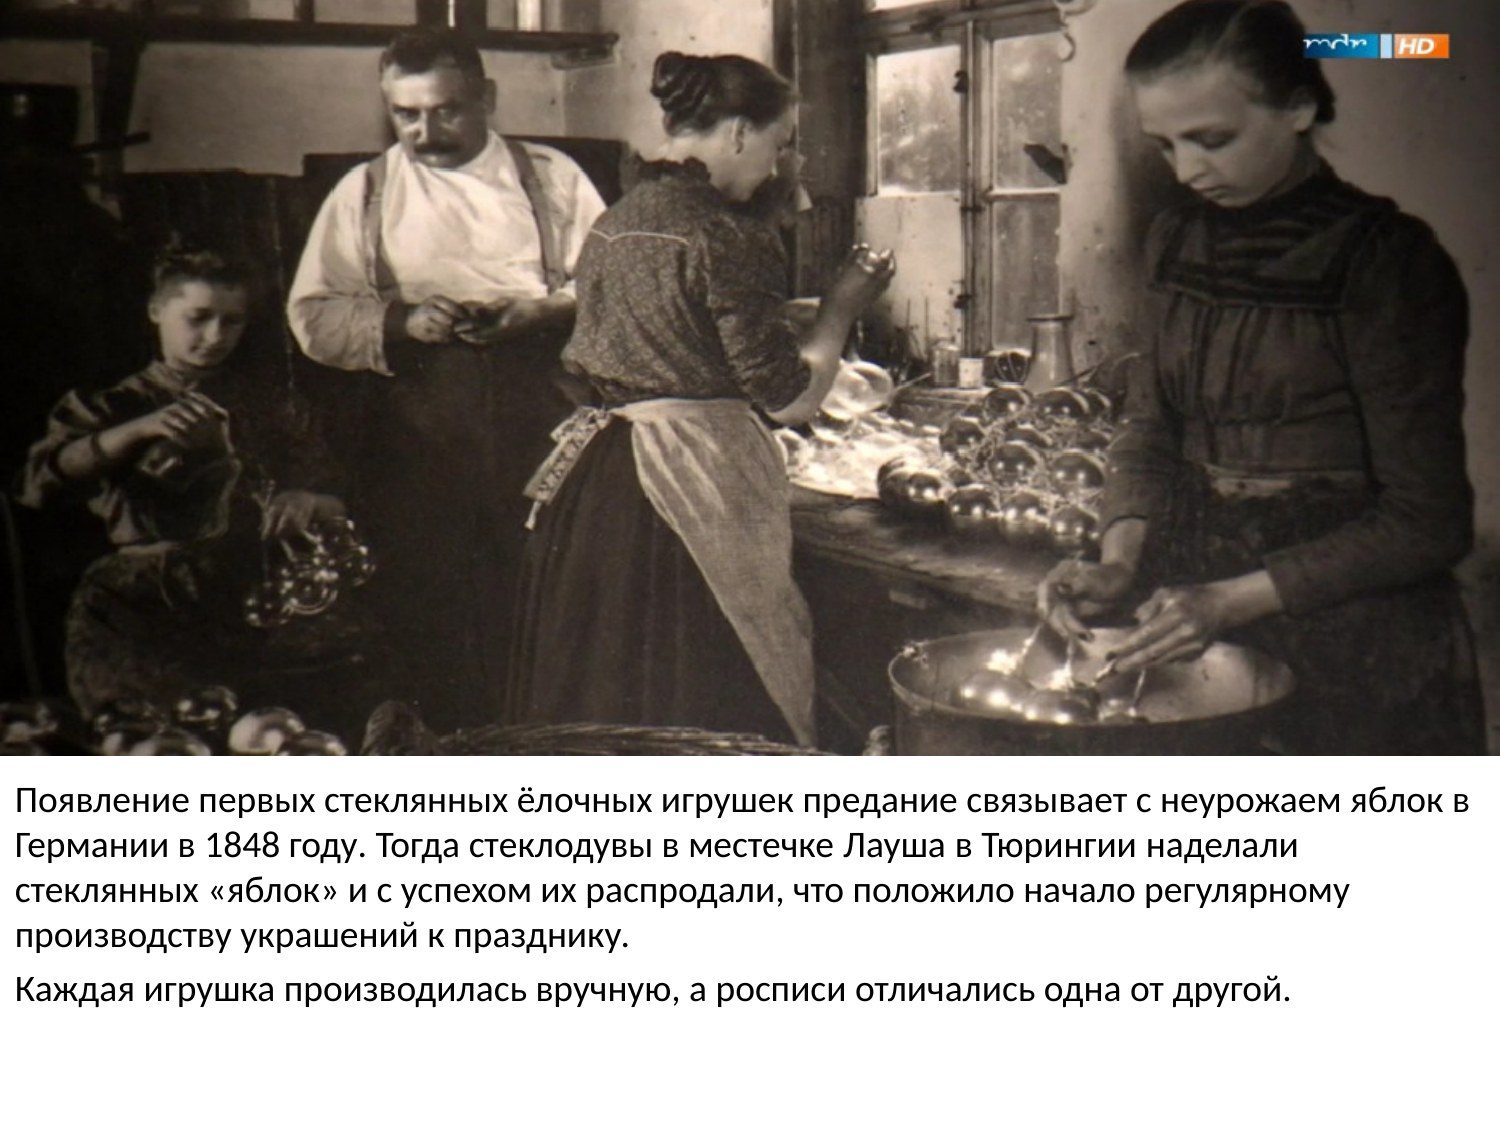

Появление первых стеклянных ёлочных игрушек предание связывает с неурожаем яблок в Германии в 1848 году. Тогда стеклодувы в местечке Лауша в Тюрингии наделали стеклянных «яблок» и с успехом их распродали, что положило начало регулярному производству украшений к празднику.
Каждая игрушка производилась вручную, а росписи отличались одна от другой.